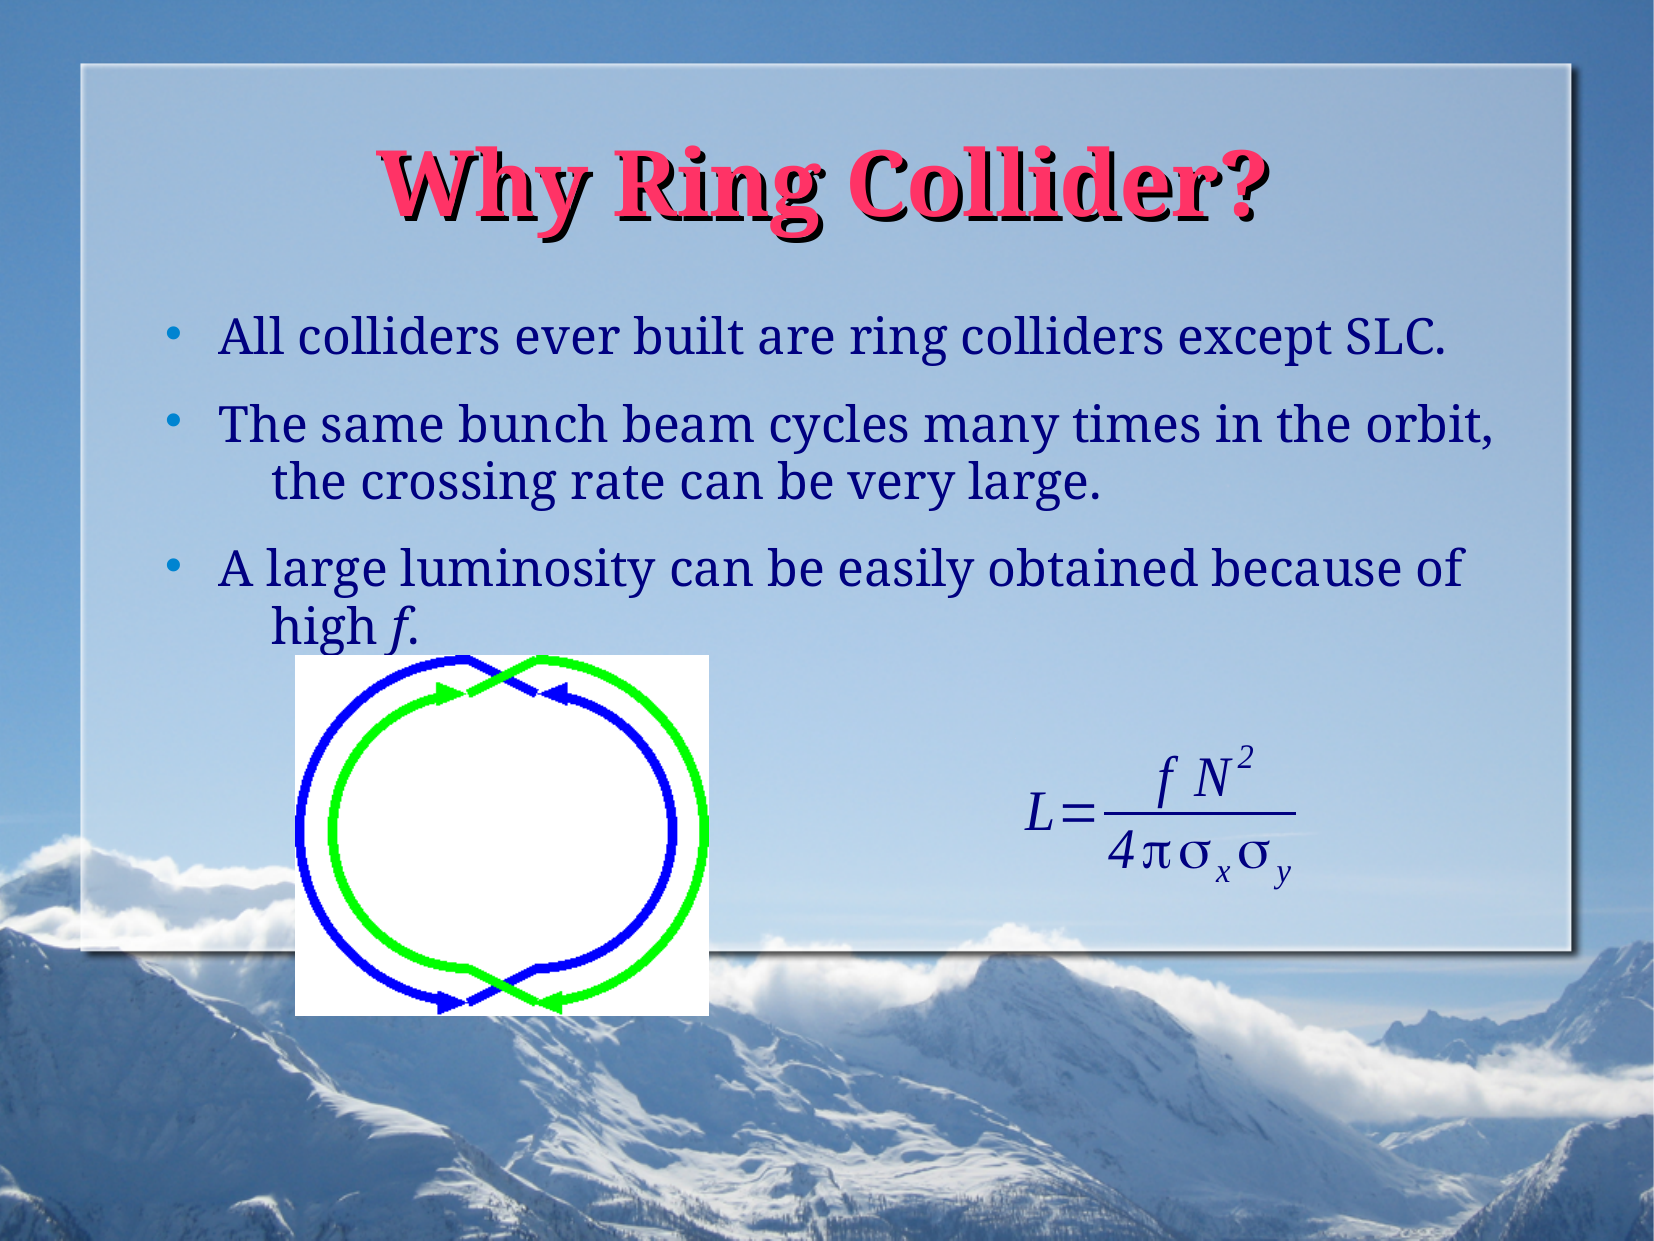

# Why Ring Collider?
All colliders ever built are ring colliders except SLC.
The same bunch beam cycles many times in the orbit, the crossing rate can be very large.
A large luminosity can be easily obtained because of high f.